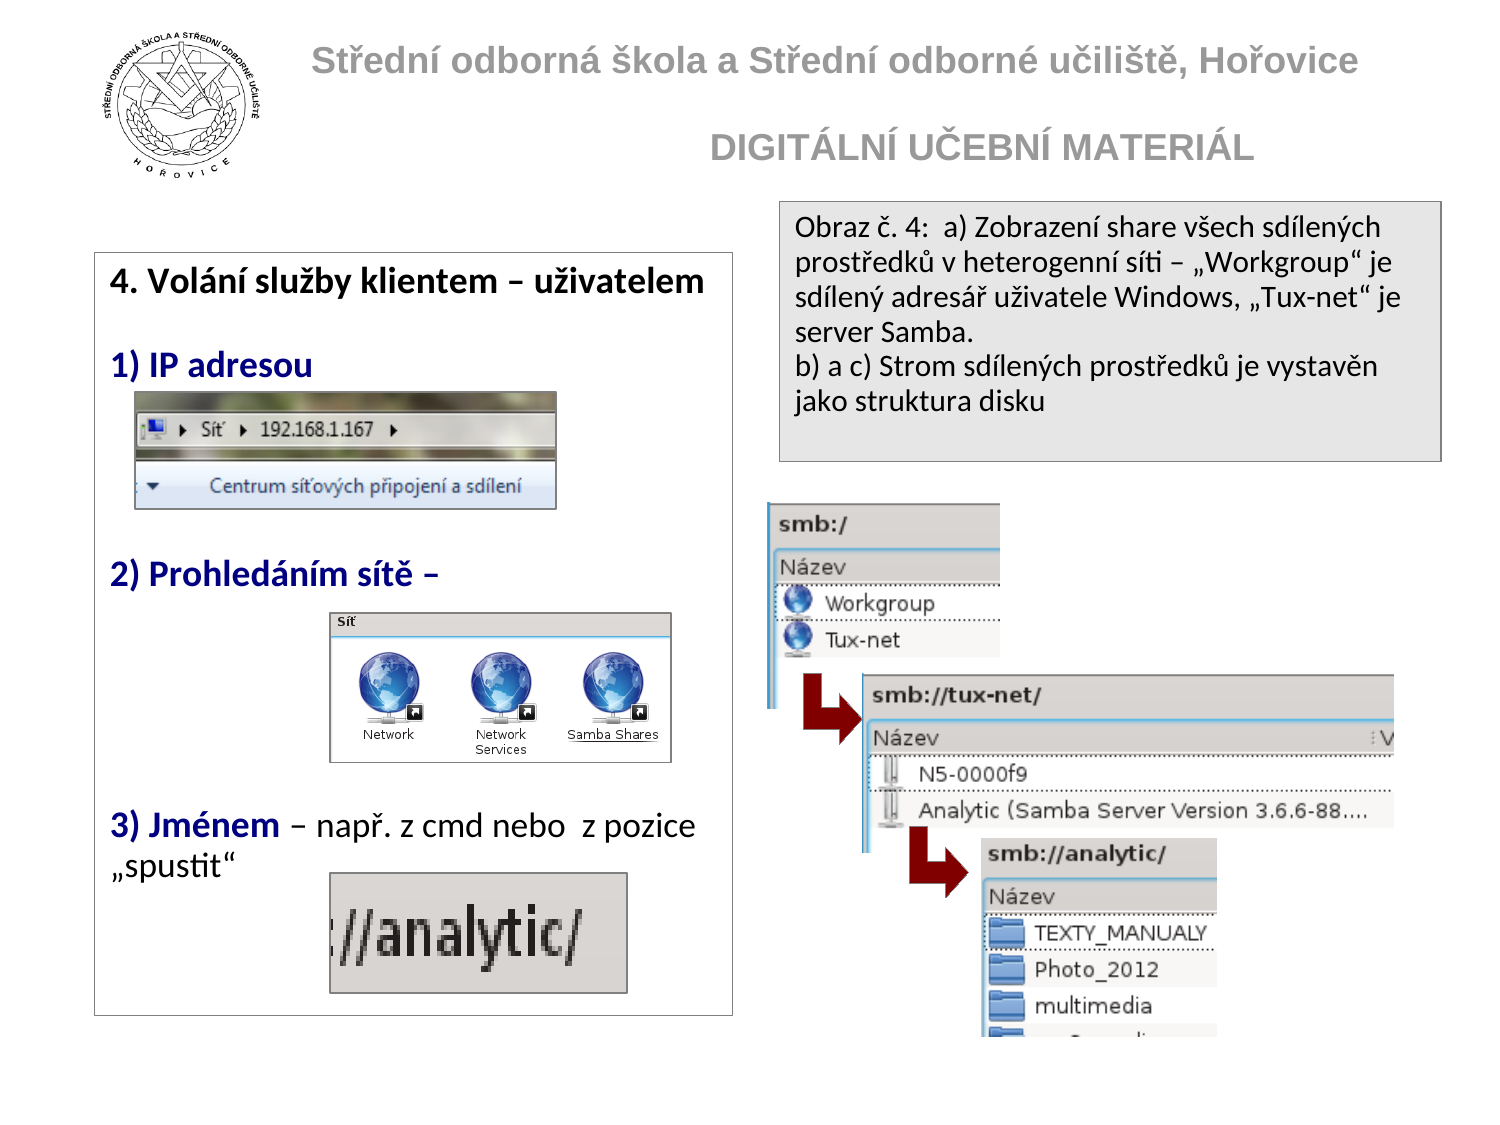

Obraz č. 4: a) Zobrazení share všech sdílených prostředků v heterogenní síti – „Workgroup“ je sdílený adresář uživatele Windows, „Tux-net“ je server Samba.
b) a c) Strom sdílených prostředků je vystavěn jako struktura disku
4. Volání služby klientem – uživatelem
1) IP adresou
2) Prohledáním sítě –
3) Jménem – např. z cmd nebo z pozice „spustit“